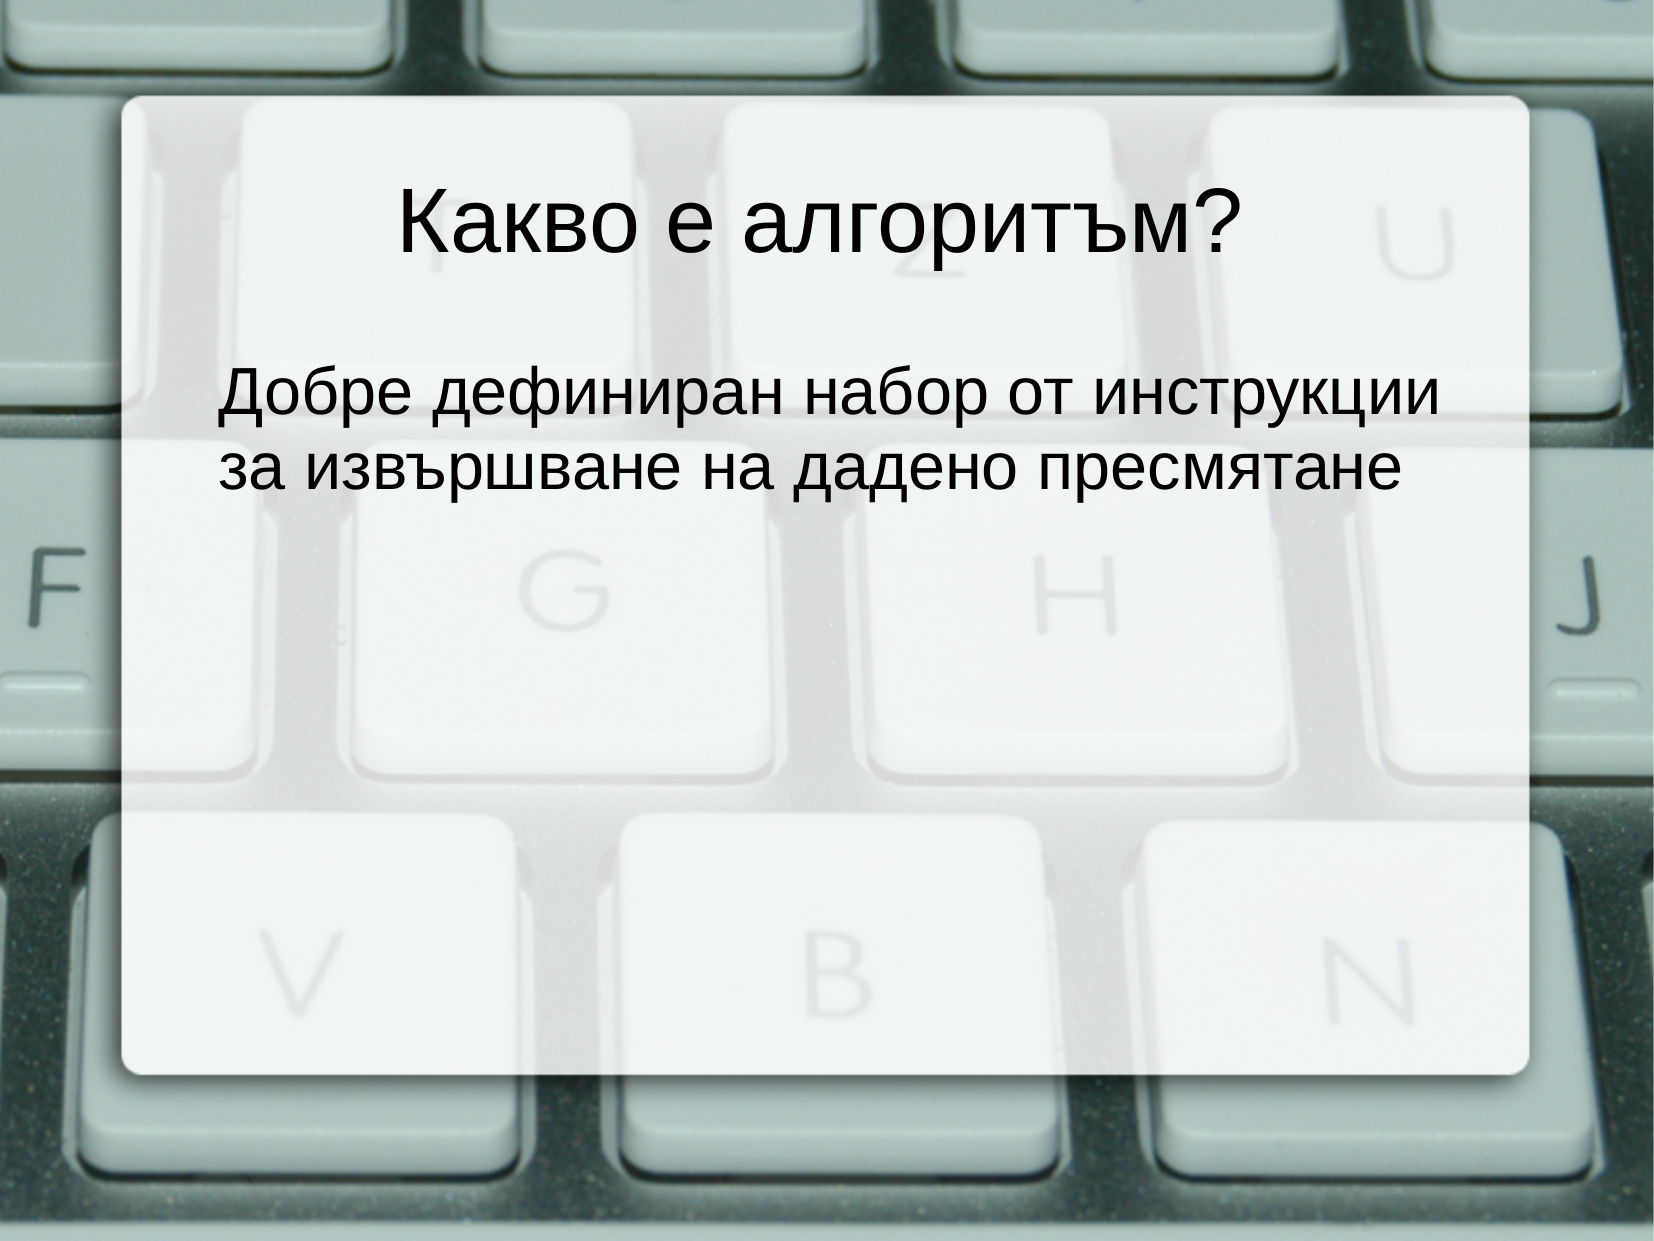

# Какво е алгоритъм?
Добре дефиниран набор от инструкции за извършване на дадено пресмятане